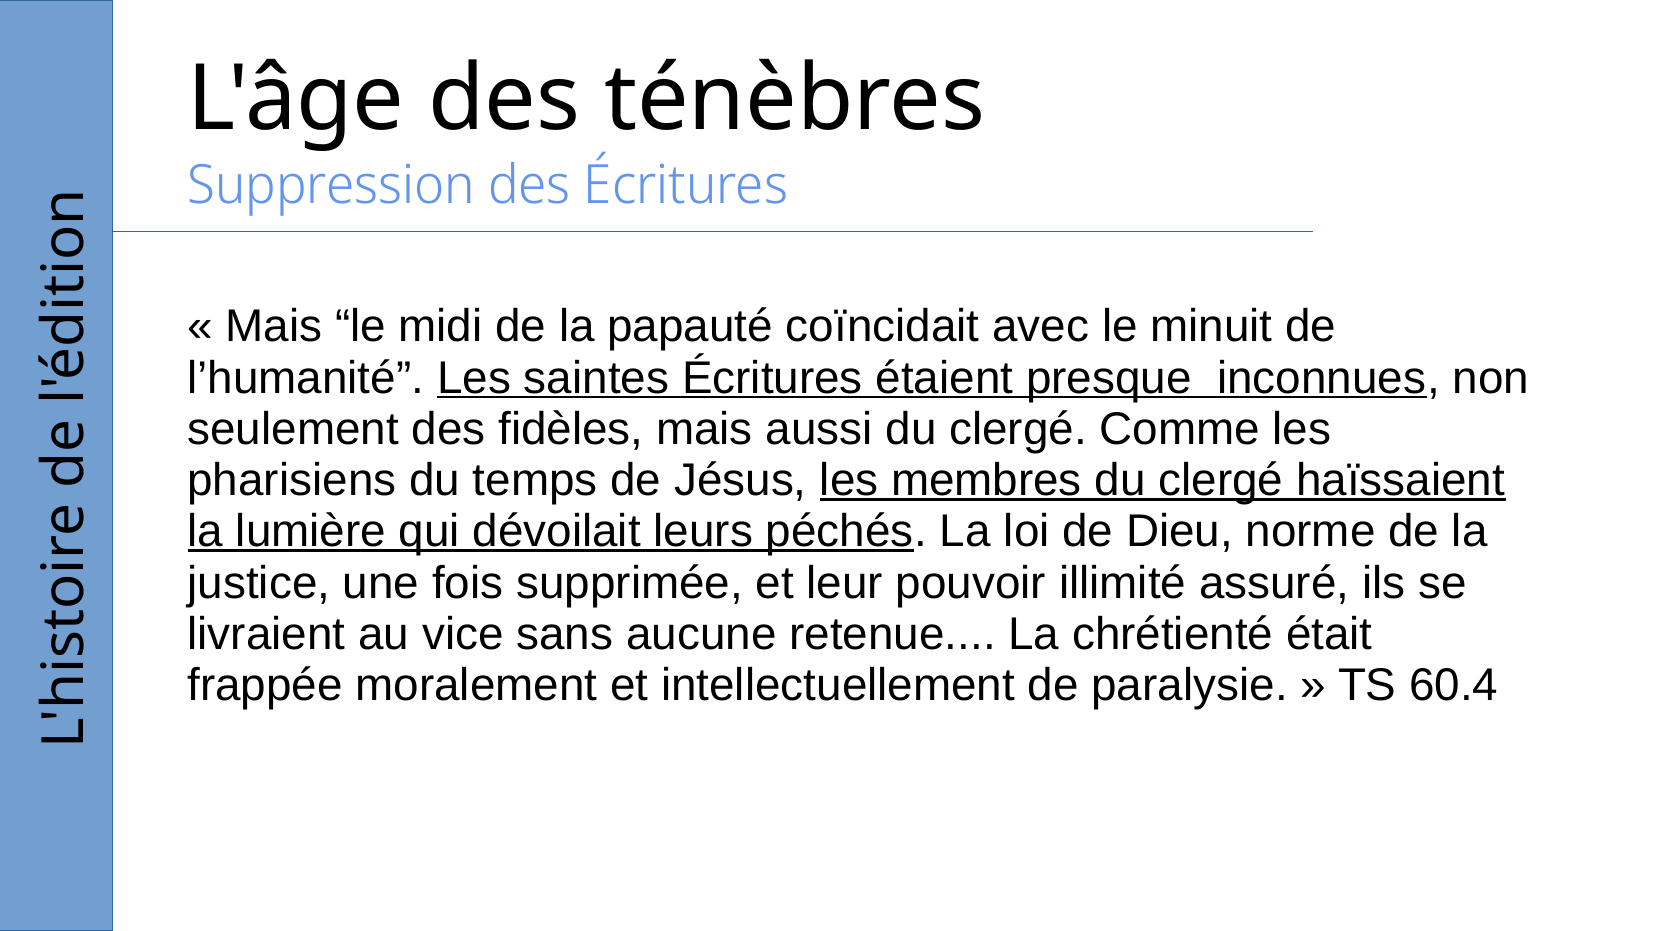

L'âge des ténèbres
Suppression des Écritures
# « Mais “le midi de la papauté coïncidait avec le minuit de l’humanité”. Les saintes Écritures étaient presque inconnues, non seulement des fidèles, mais aussi du clergé. Comme les pharisiens du temps de Jésus, les membres du clergé haïssaient la lumière qui dévoilait leurs péchés. La loi de Dieu, norme de la justice, une fois supprimée, et leur pouvoir illimité assuré, ils se livraient au vice sans aucune retenue.... La chrétienté était frappée moralement et intellectuellement de paralysie. » TS 60.4
L'histoire de l'édition